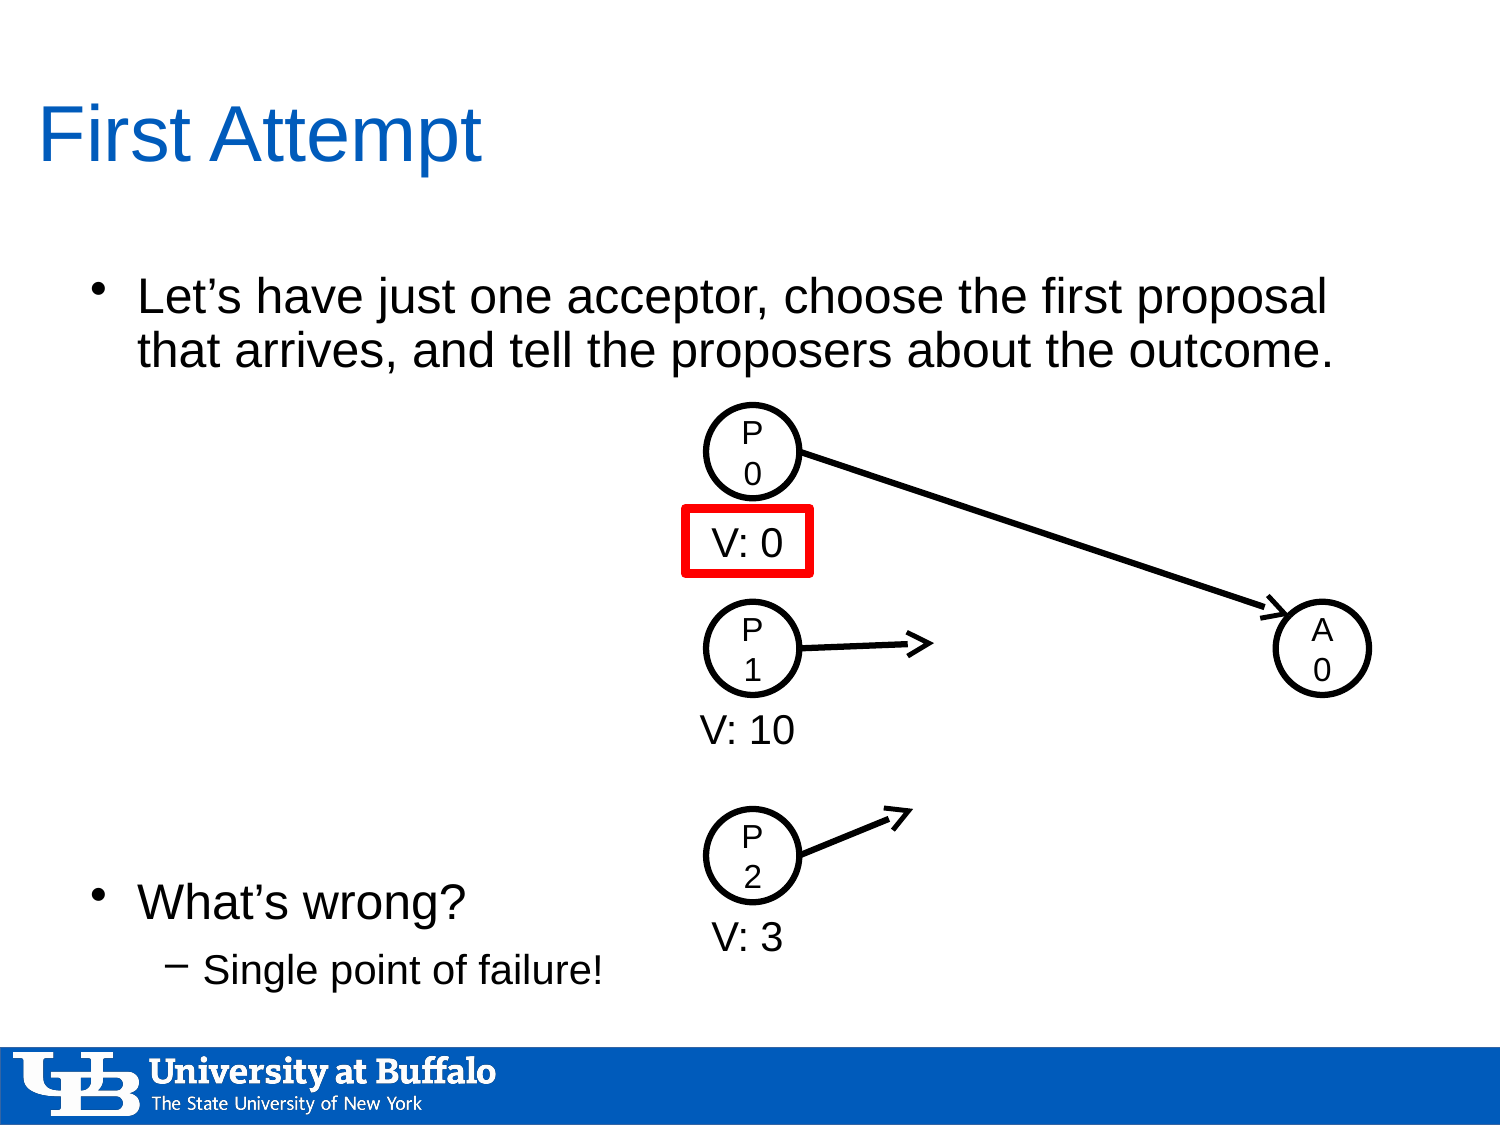

# First Attempt
Let’s have just one acceptor, choose the first proposal that arrives, and tell the proposers about the outcome.
What’s wrong?
Single point of failure!
P0
V: 0
P1
A0
V: 10
P2
V: 3